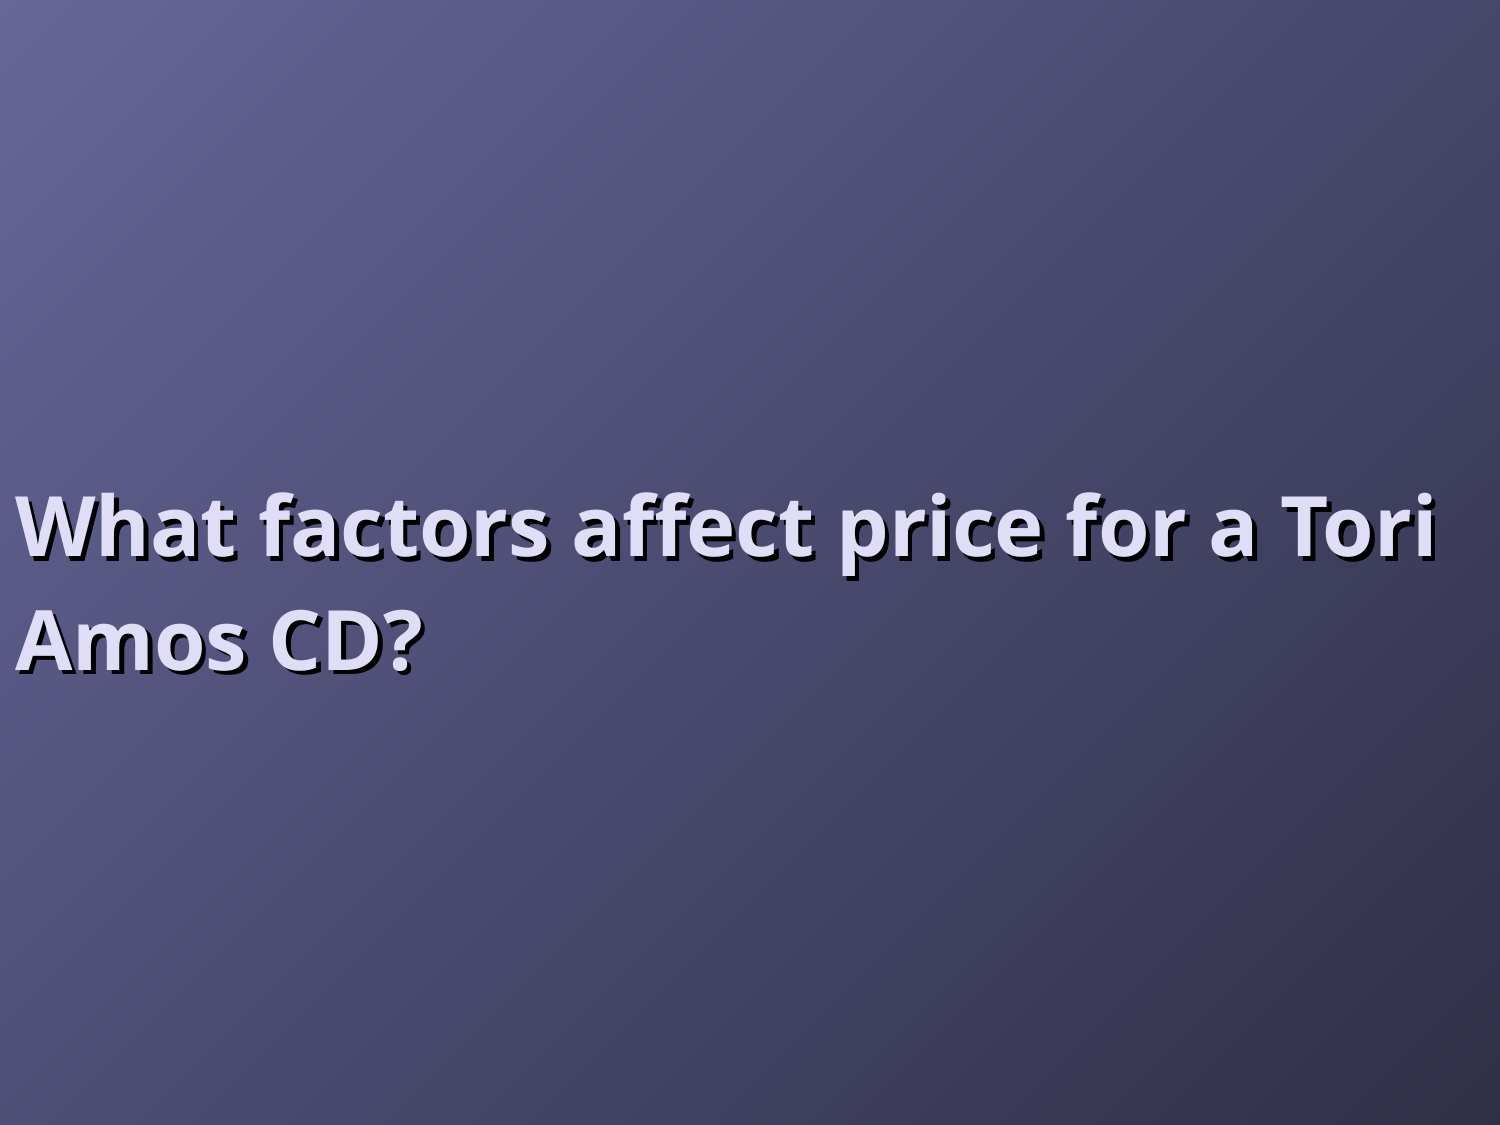

# What factors affect price for a Tori Amos CD?